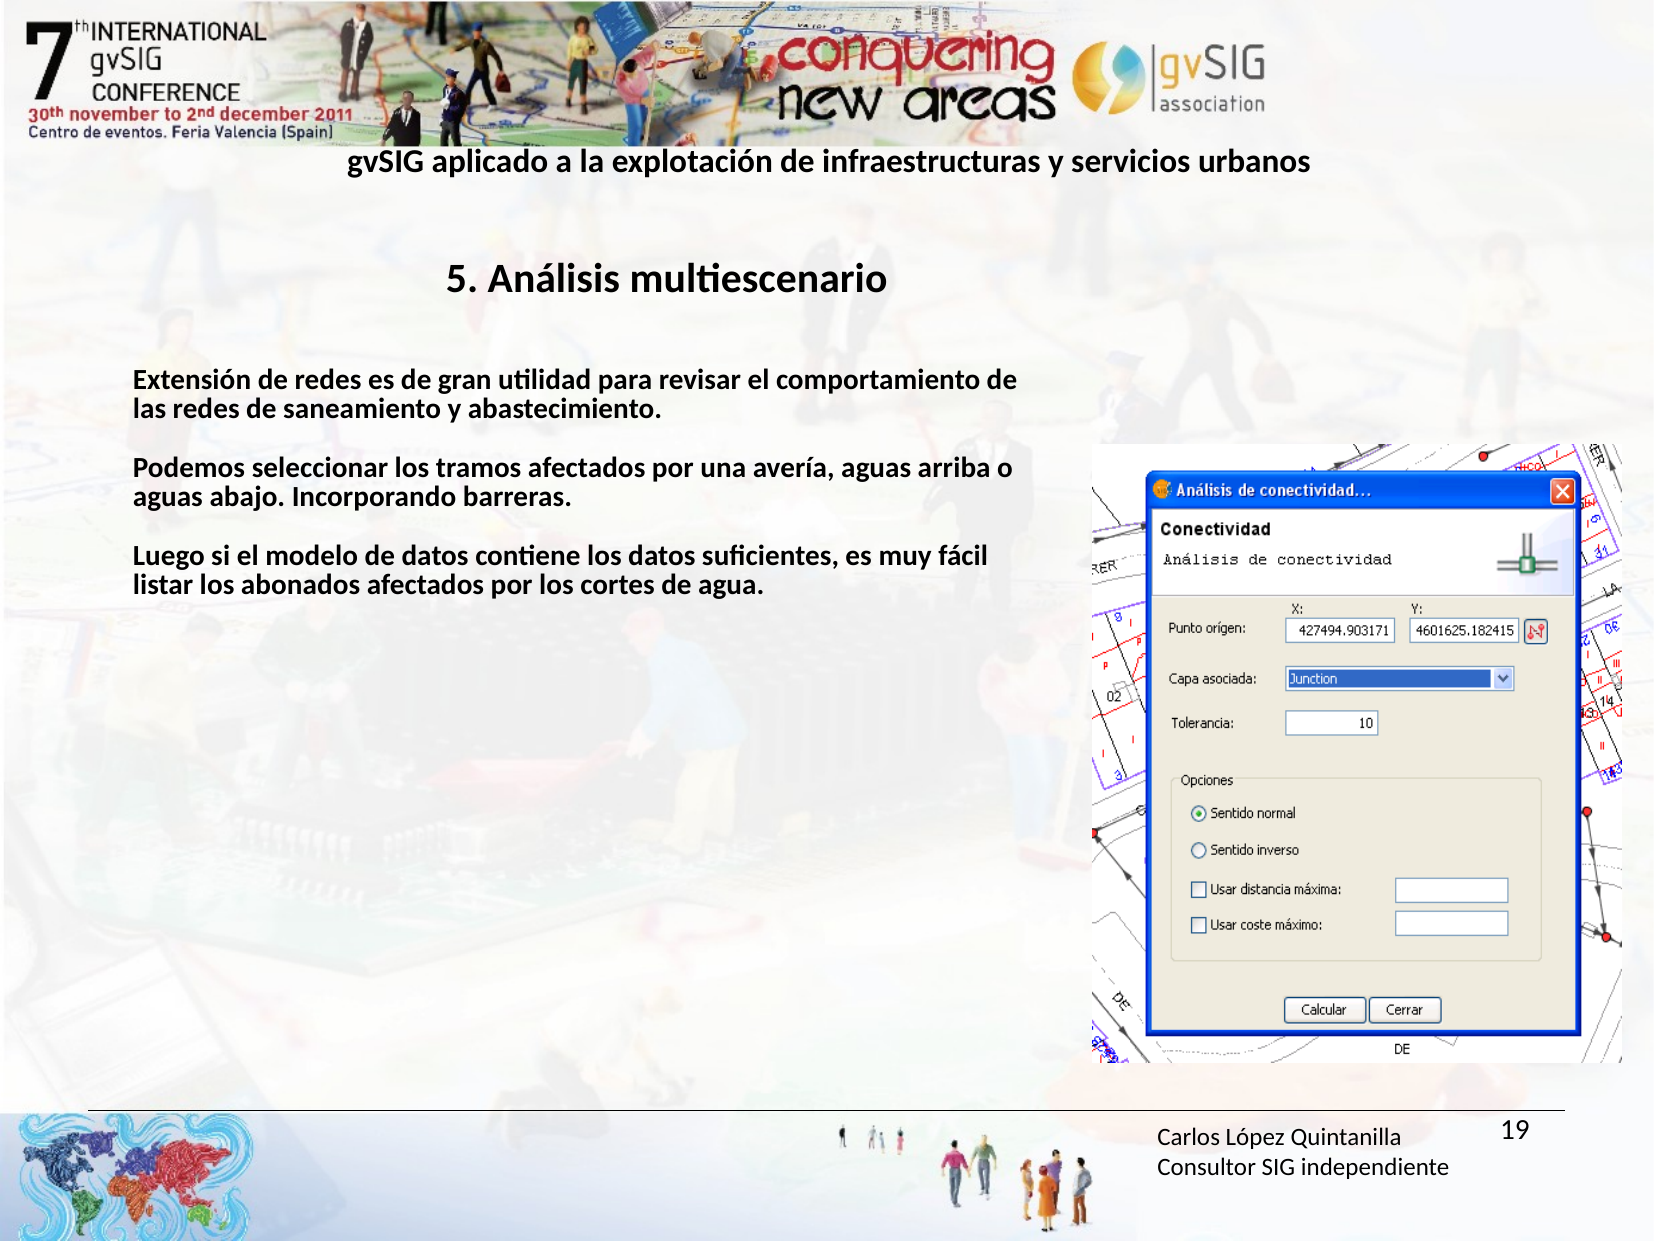

# gvSIG aplicado a la explotación de infraestructuras y servicios urbanos
5. Análisis multiescenario
Extensión de redes es de gran utilidad para revisar el comportamiento de las redes de saneamiento y abastecimiento.
Podemos seleccionar los tramos afectados por una avería, aguas arriba o aguas abajo. Incorporando barreras.
Luego si el modelo de datos contiene los datos suficientes, es muy fácil listar los abonados afectados por los cortes de agua.
Carlos López Quintanilla
Consultor SIG independiente